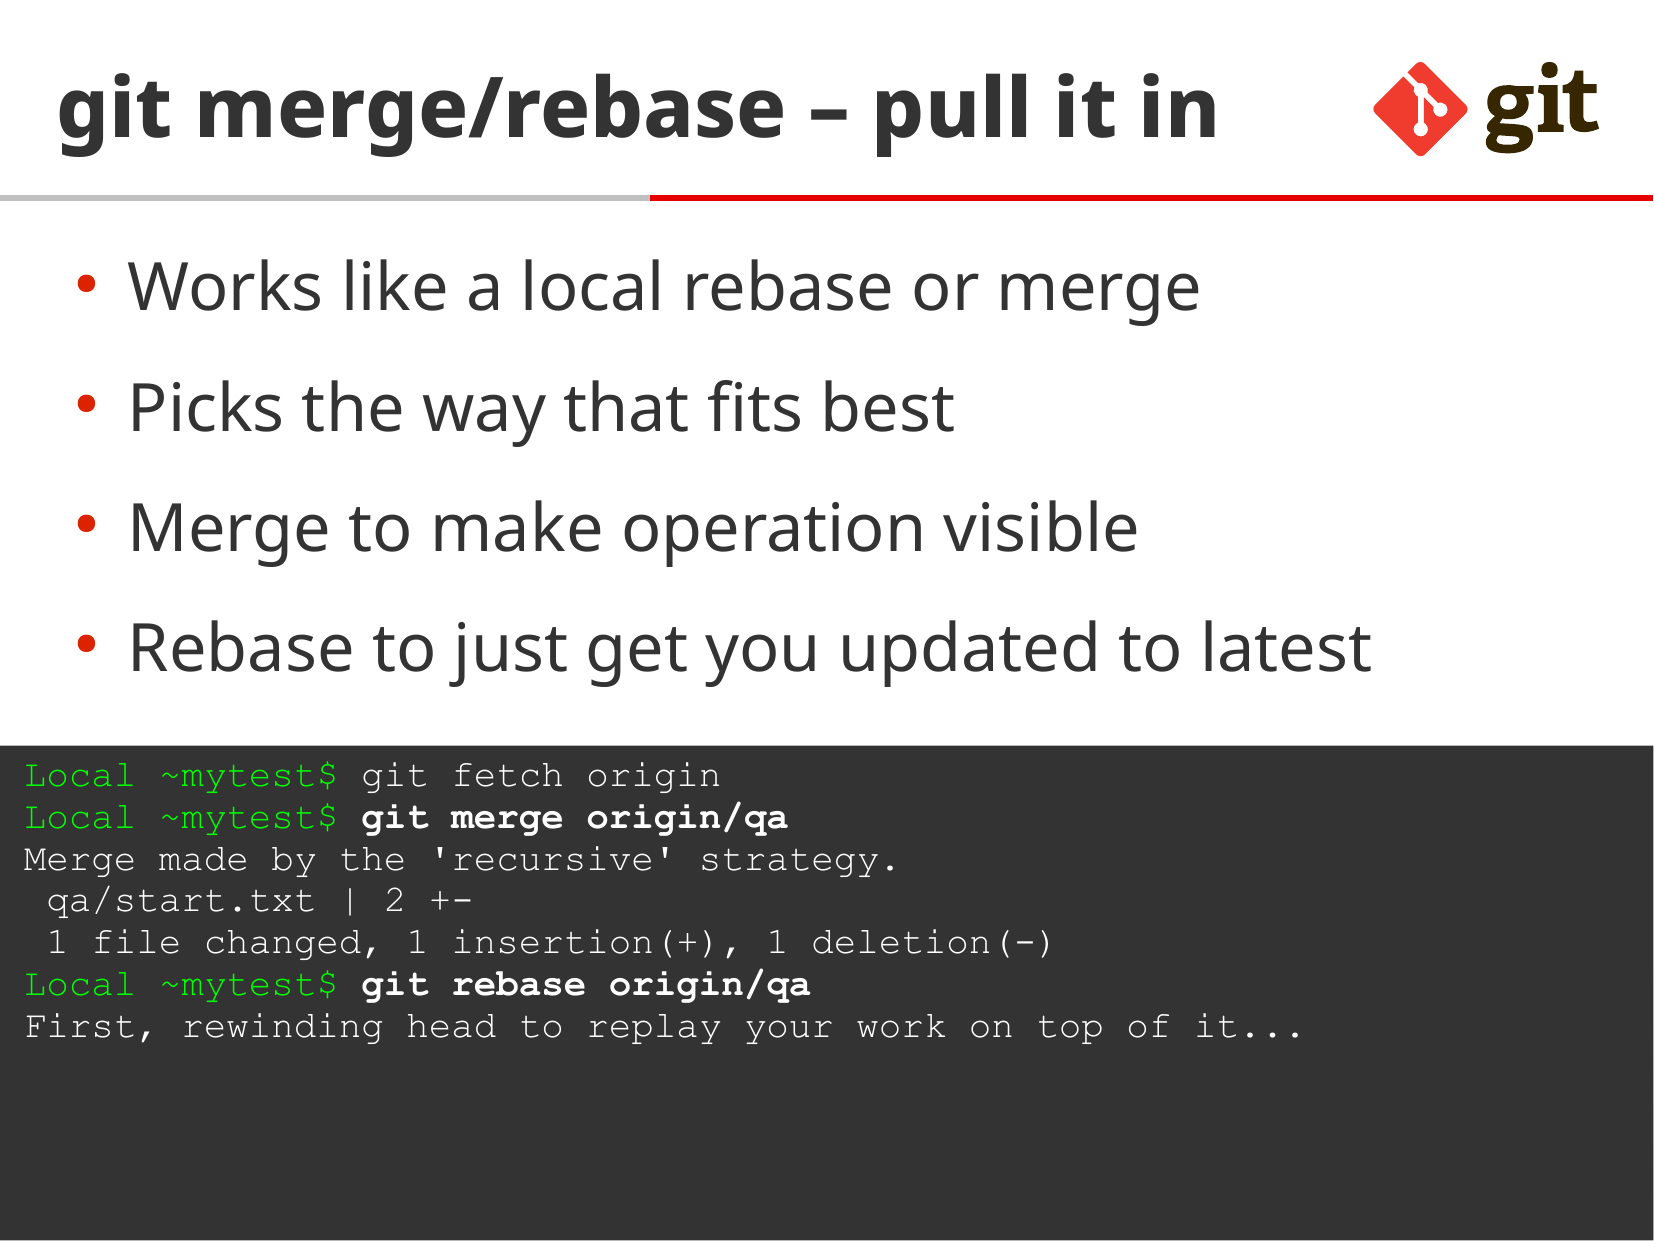

# git merge/rebase – pull it in
Works like a local rebase or merge
Picks the way that fits best
Merge to make operation visible
Rebase to just get you updated to latest
Local ~mytest$ git fetch origin
Local ~mytest$ git merge origin/qa
Merge made by the 'recursive' strategy.
 qa/start.txt | 2 +-
 1 file changed, 1 insertion(+), 1 deletion(-)
Local ~mytest$ git rebase origin/qa
First, rewinding head to replay your work on top of it...
66